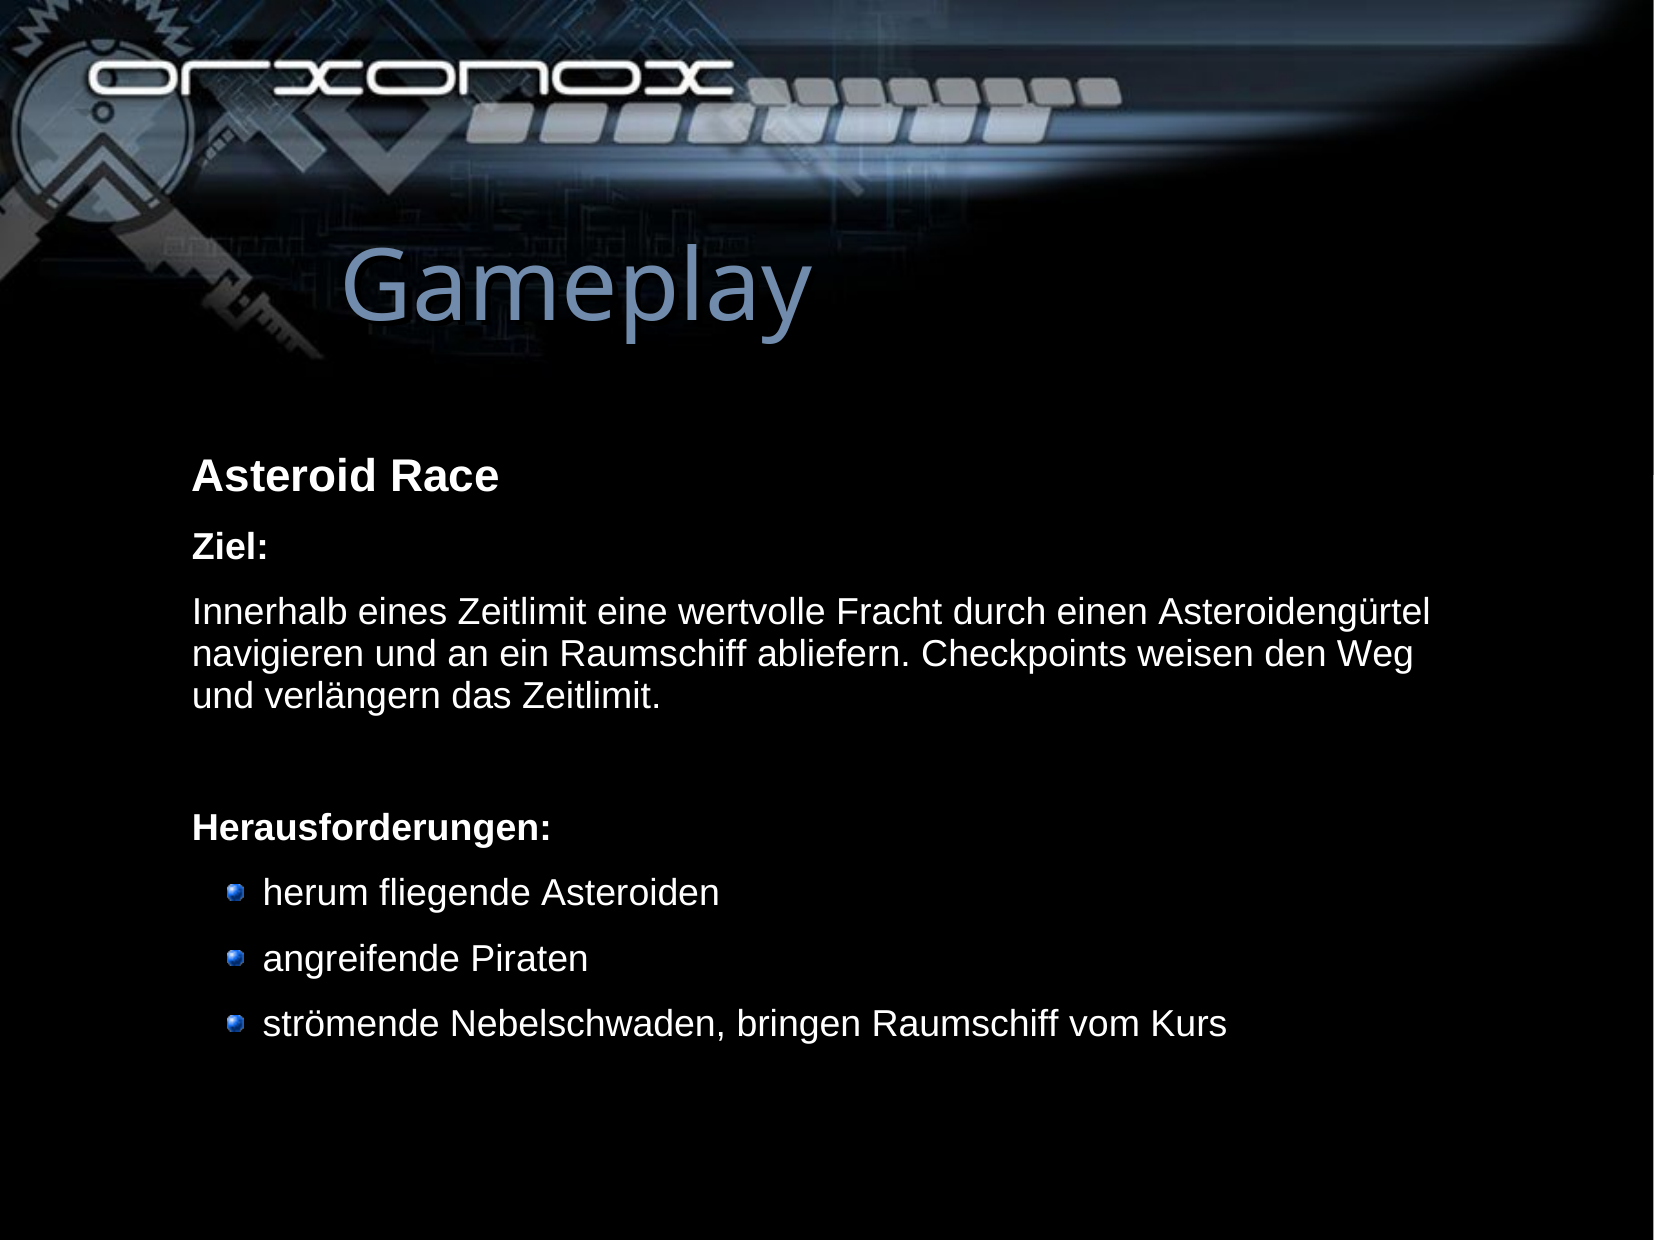

Gameplay
Asteroid Race
Ziel:
Innerhalb eines Zeitlimit eine wertvolle Fracht durch einen Asteroidengürtel navigieren und an ein Raumschiff abliefern. Checkpoints weisen den Weg und verlängern das Zeitlimit.
Herausforderungen:
herum fliegende Asteroiden
angreifende Piraten
strömende Nebelschwaden, bringen Raumschiff vom Kurs